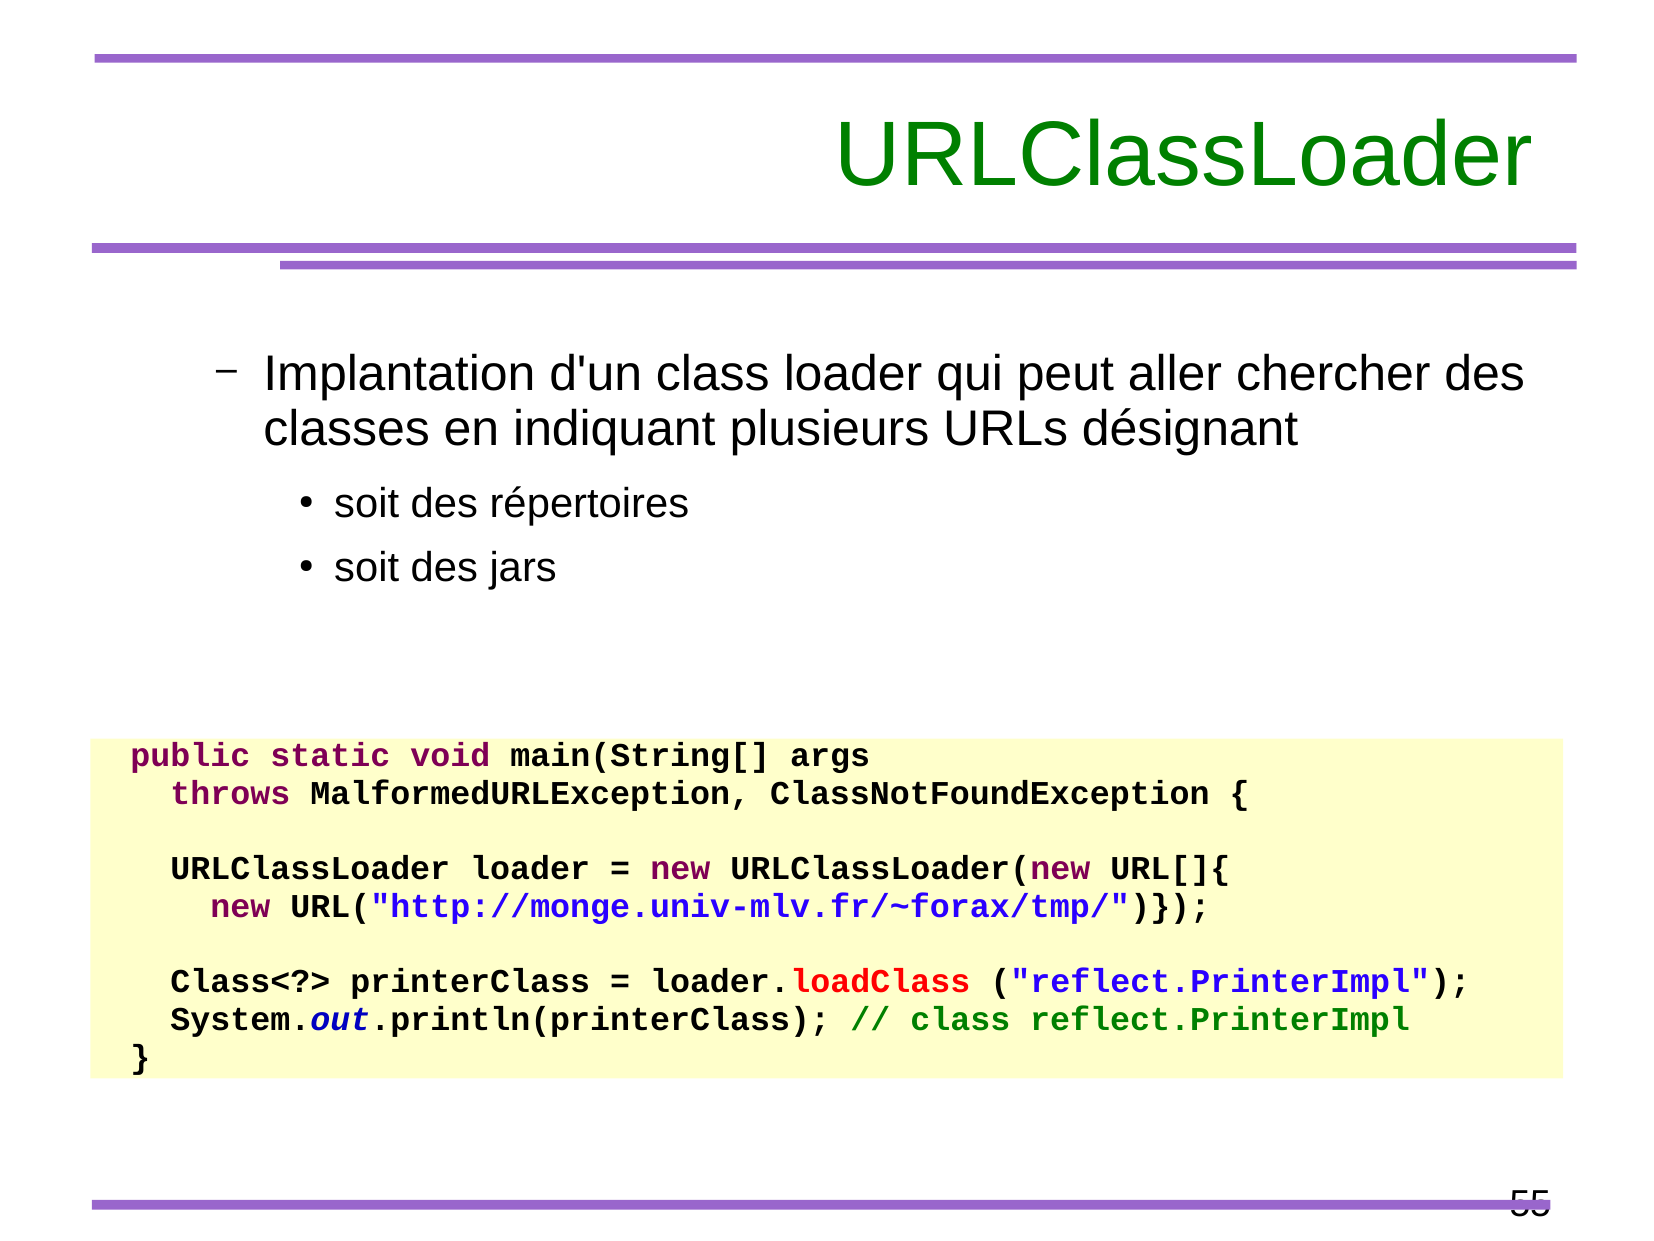

# URLClassLoader
Implantation d'un class loader qui peut aller chercher des classes en indiquant plusieurs URLs désignant
soit des répertoires
soit des jars
 public static void main(String[] args
 throws MalformedURLException, ClassNotFoundException {
 URLClassLoader loader = new URLClassLoader(new URL[]{
 new URL("http://monge.univ-mlv.fr/~forax/tmp/")});
 Class<?> printerClass = loader.loadClass ("reflect.PrinterImpl");
 System.out.println(printerClass); // class reflect.PrinterImpl
 }